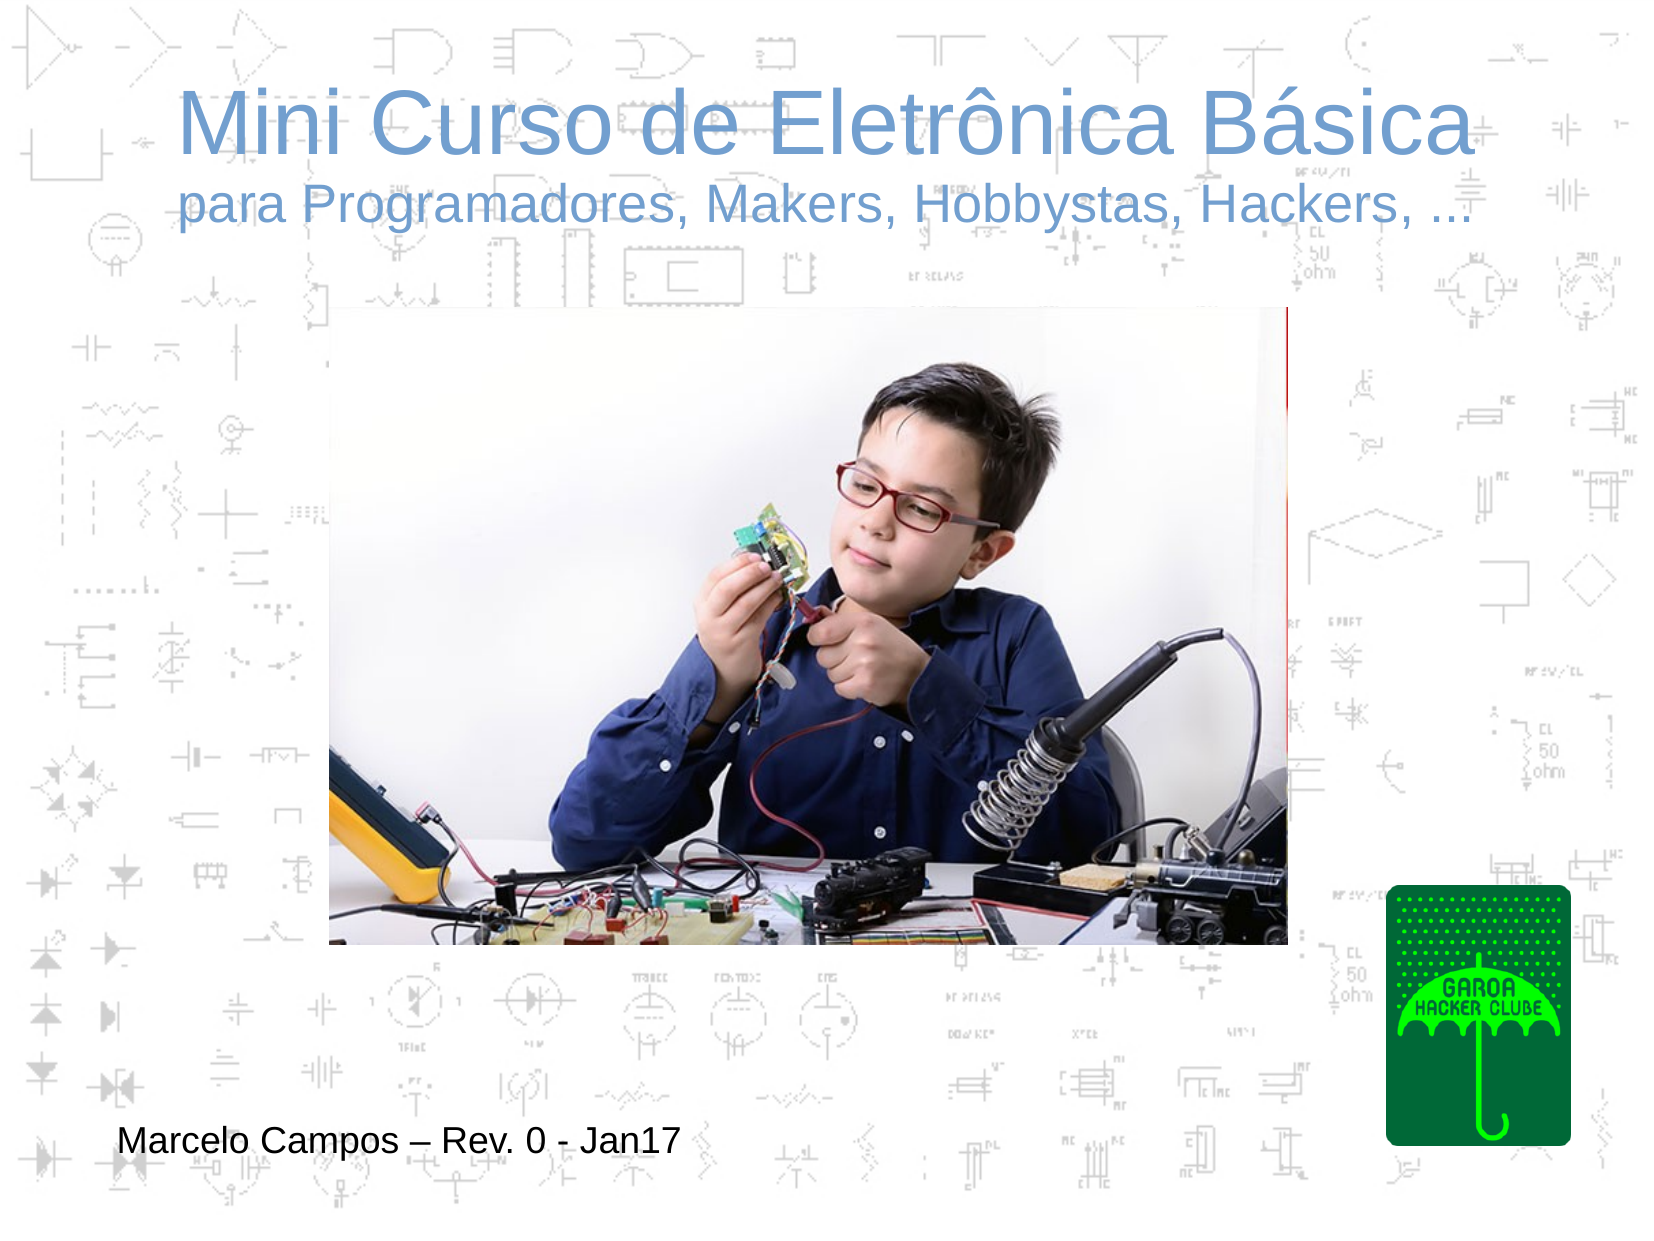

# Mini Curso de Eletrônica Básica para Programadores, Makers, Hobbystas, Hackers, ...
Marcelo Campos – Rev. 0 - Jan17